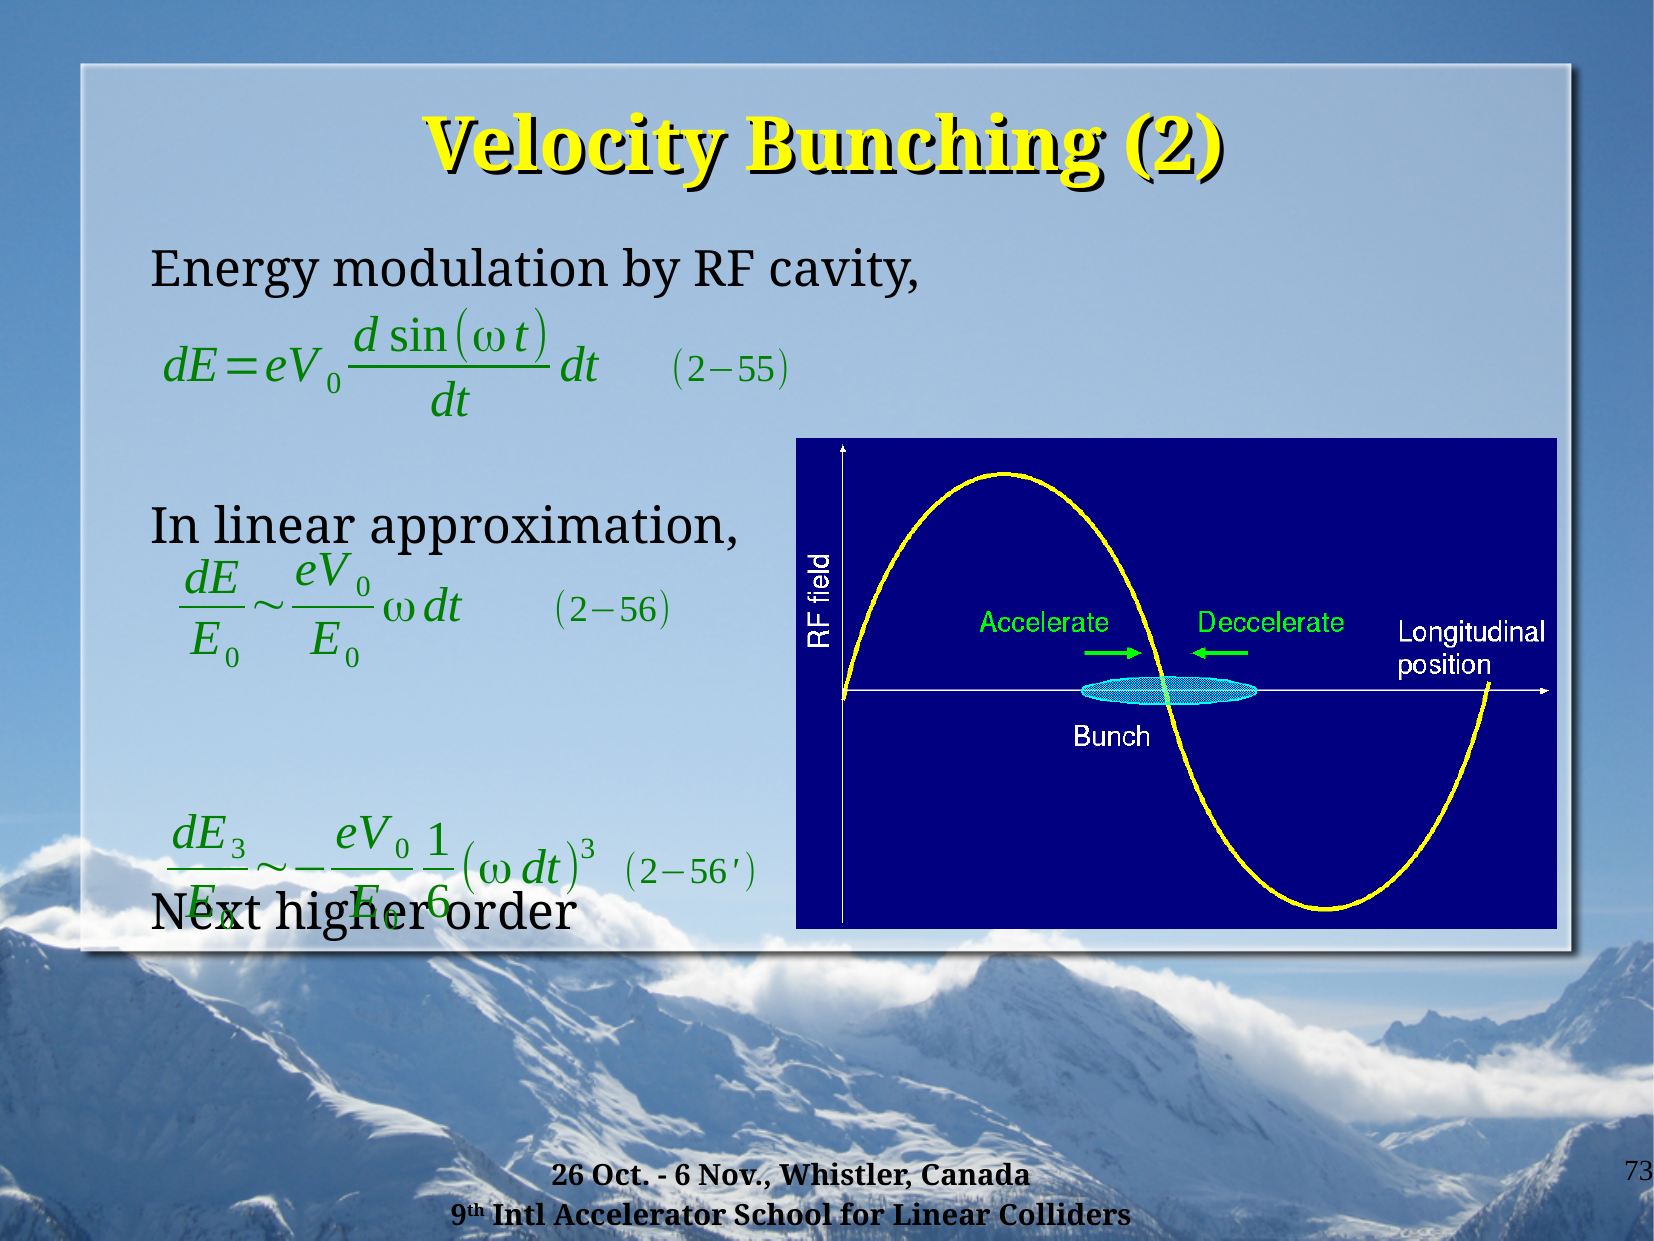

# Velocity Bunching (2)
Energy modulation by RF cavity,
In linear approximation,
Next higher order
73